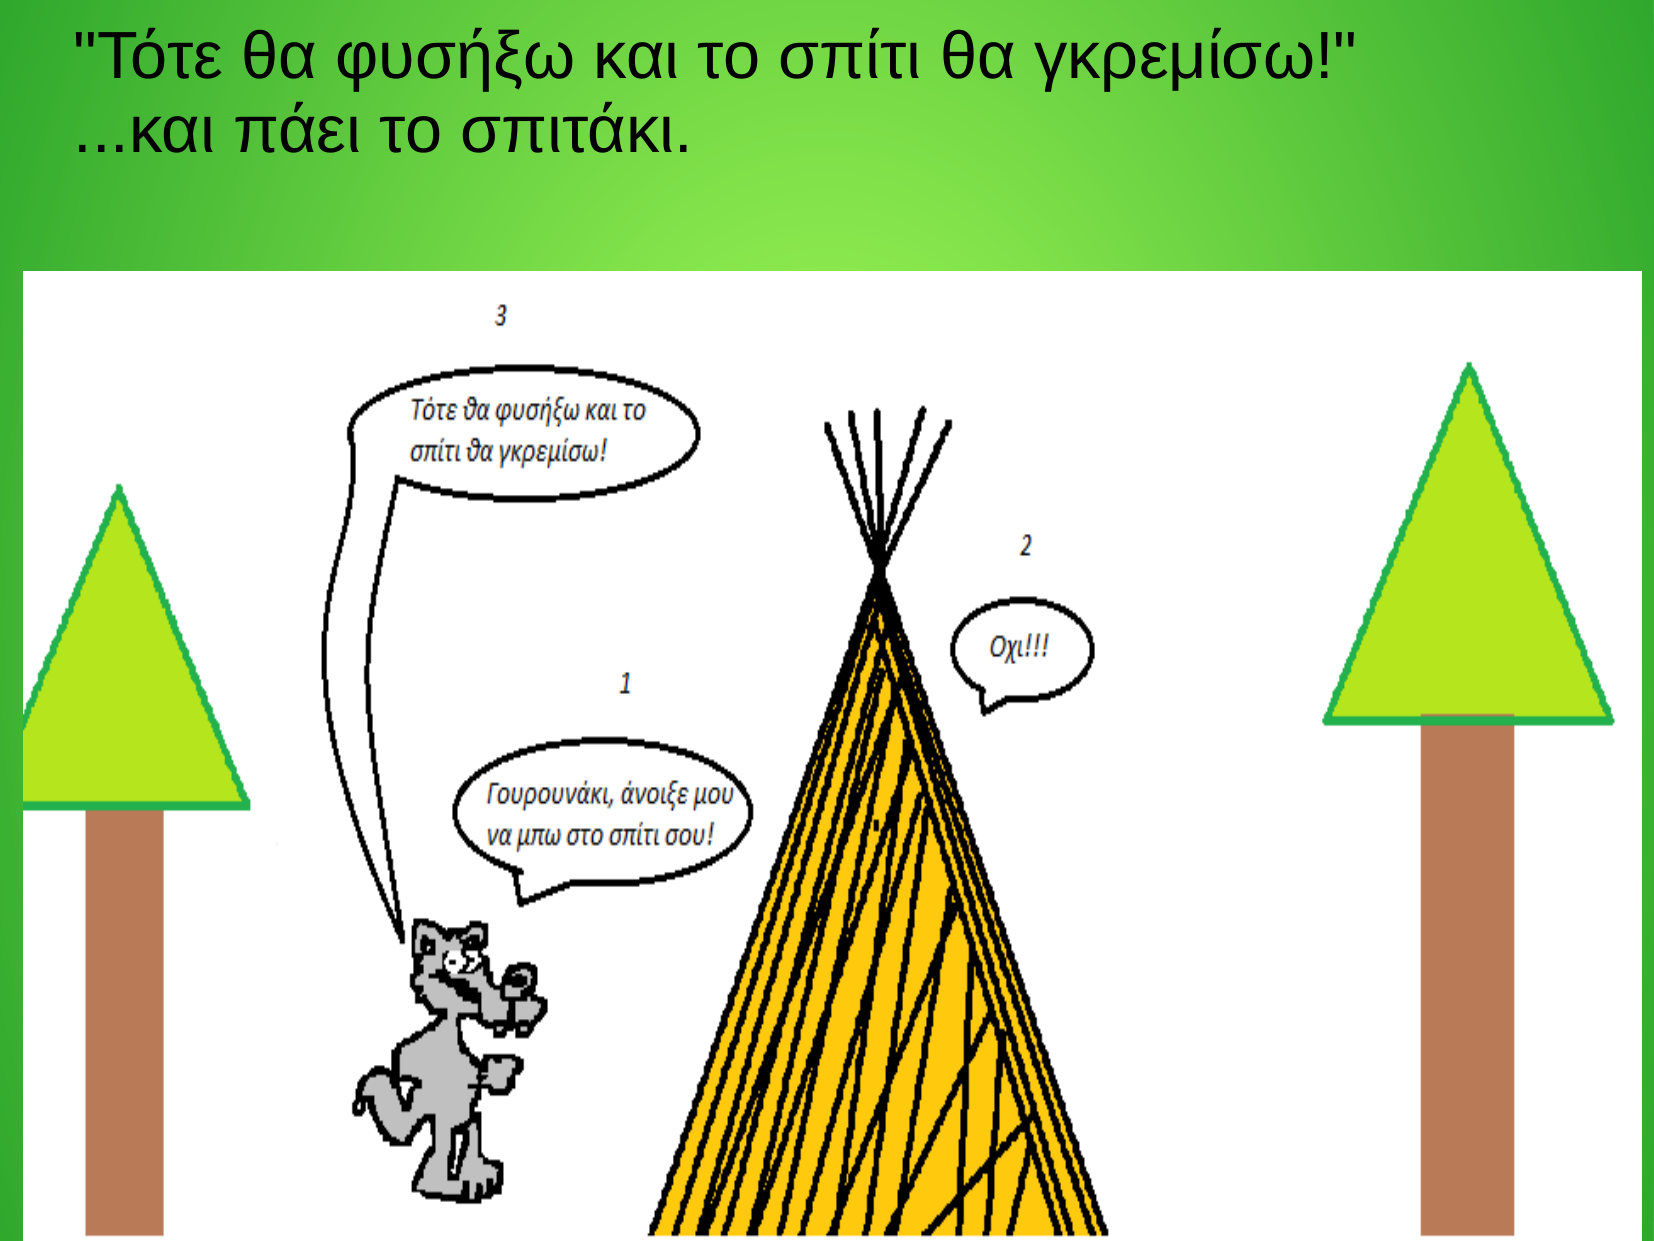

"Τότε θα φυσήξω και το σπίτι θα γκρεμίσω!"
...και πάει το σπιτάκι.